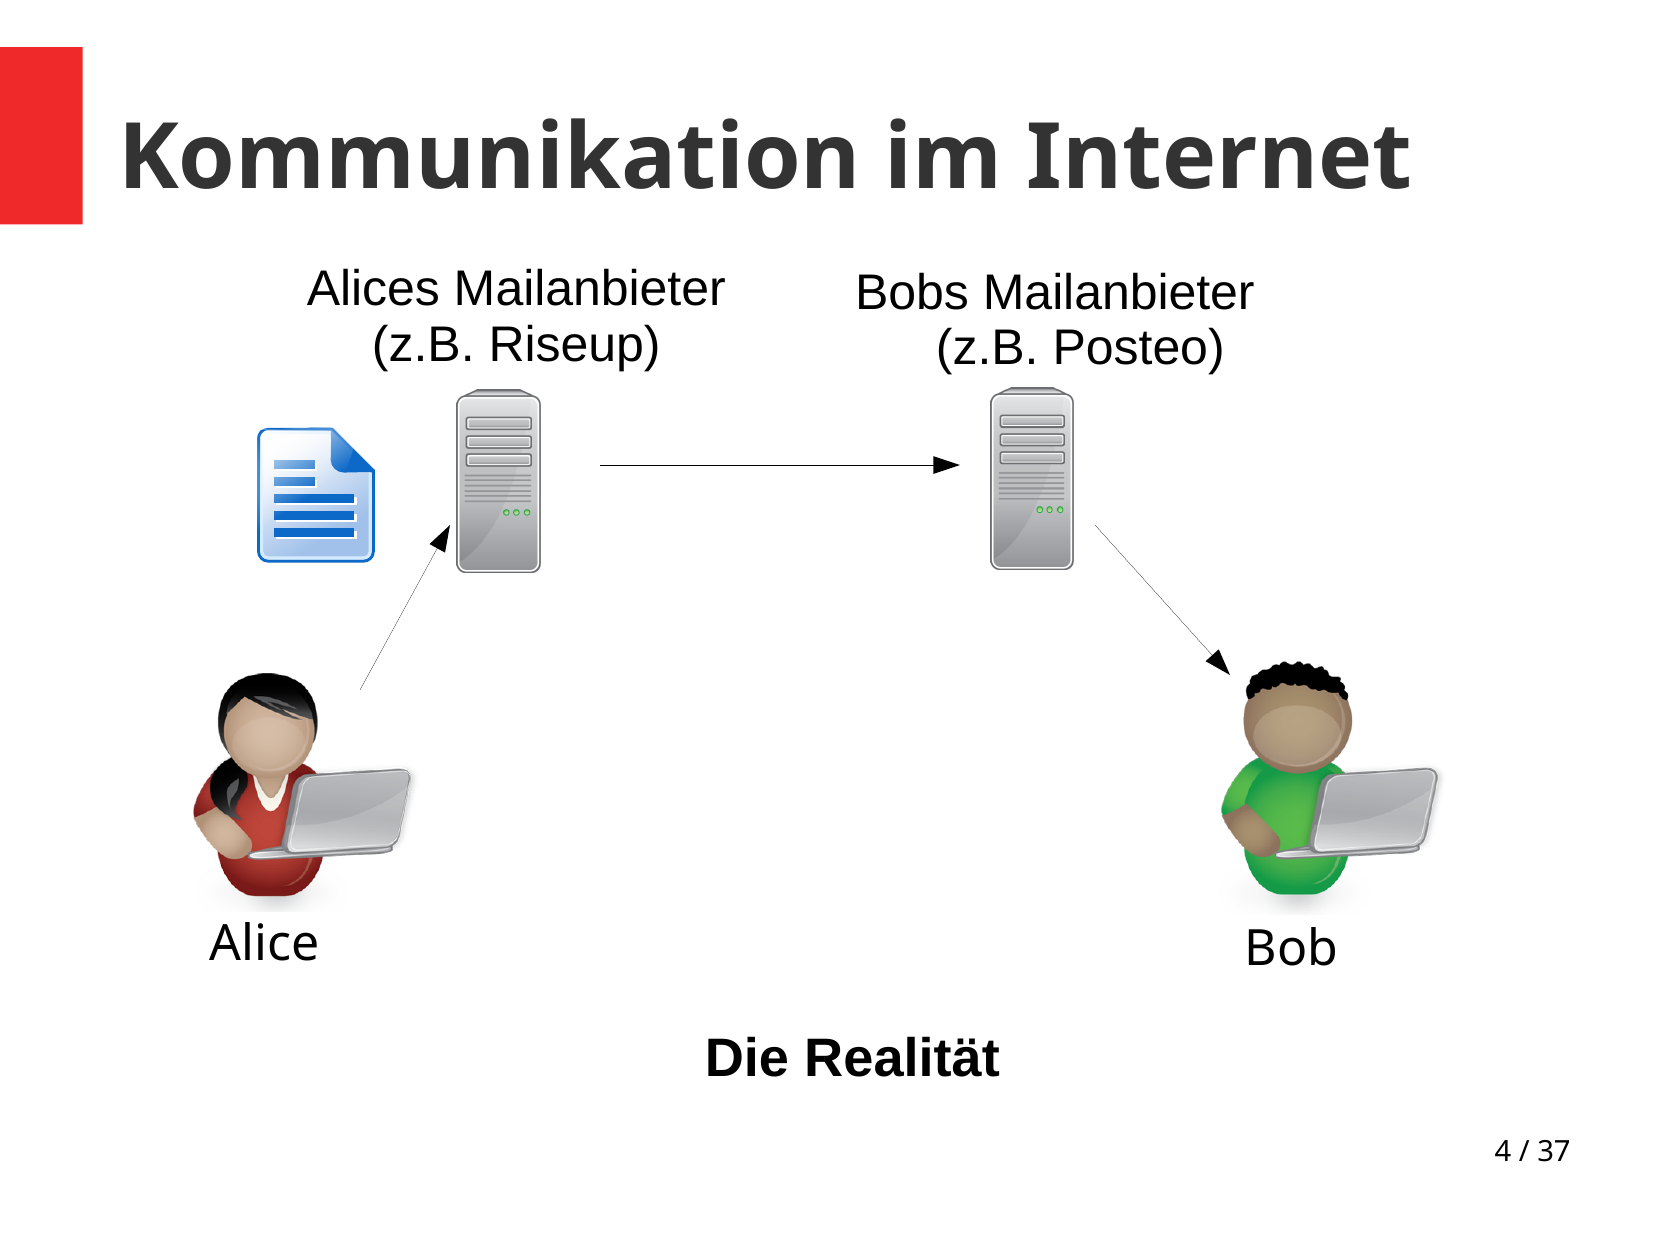

# Kommunikation im Internet
Alices Mailanbieter
(z.B. Riseup)
Bobs Mailanbieter
(z.B. Posteo)
Alice
Bob
Die Realität
4